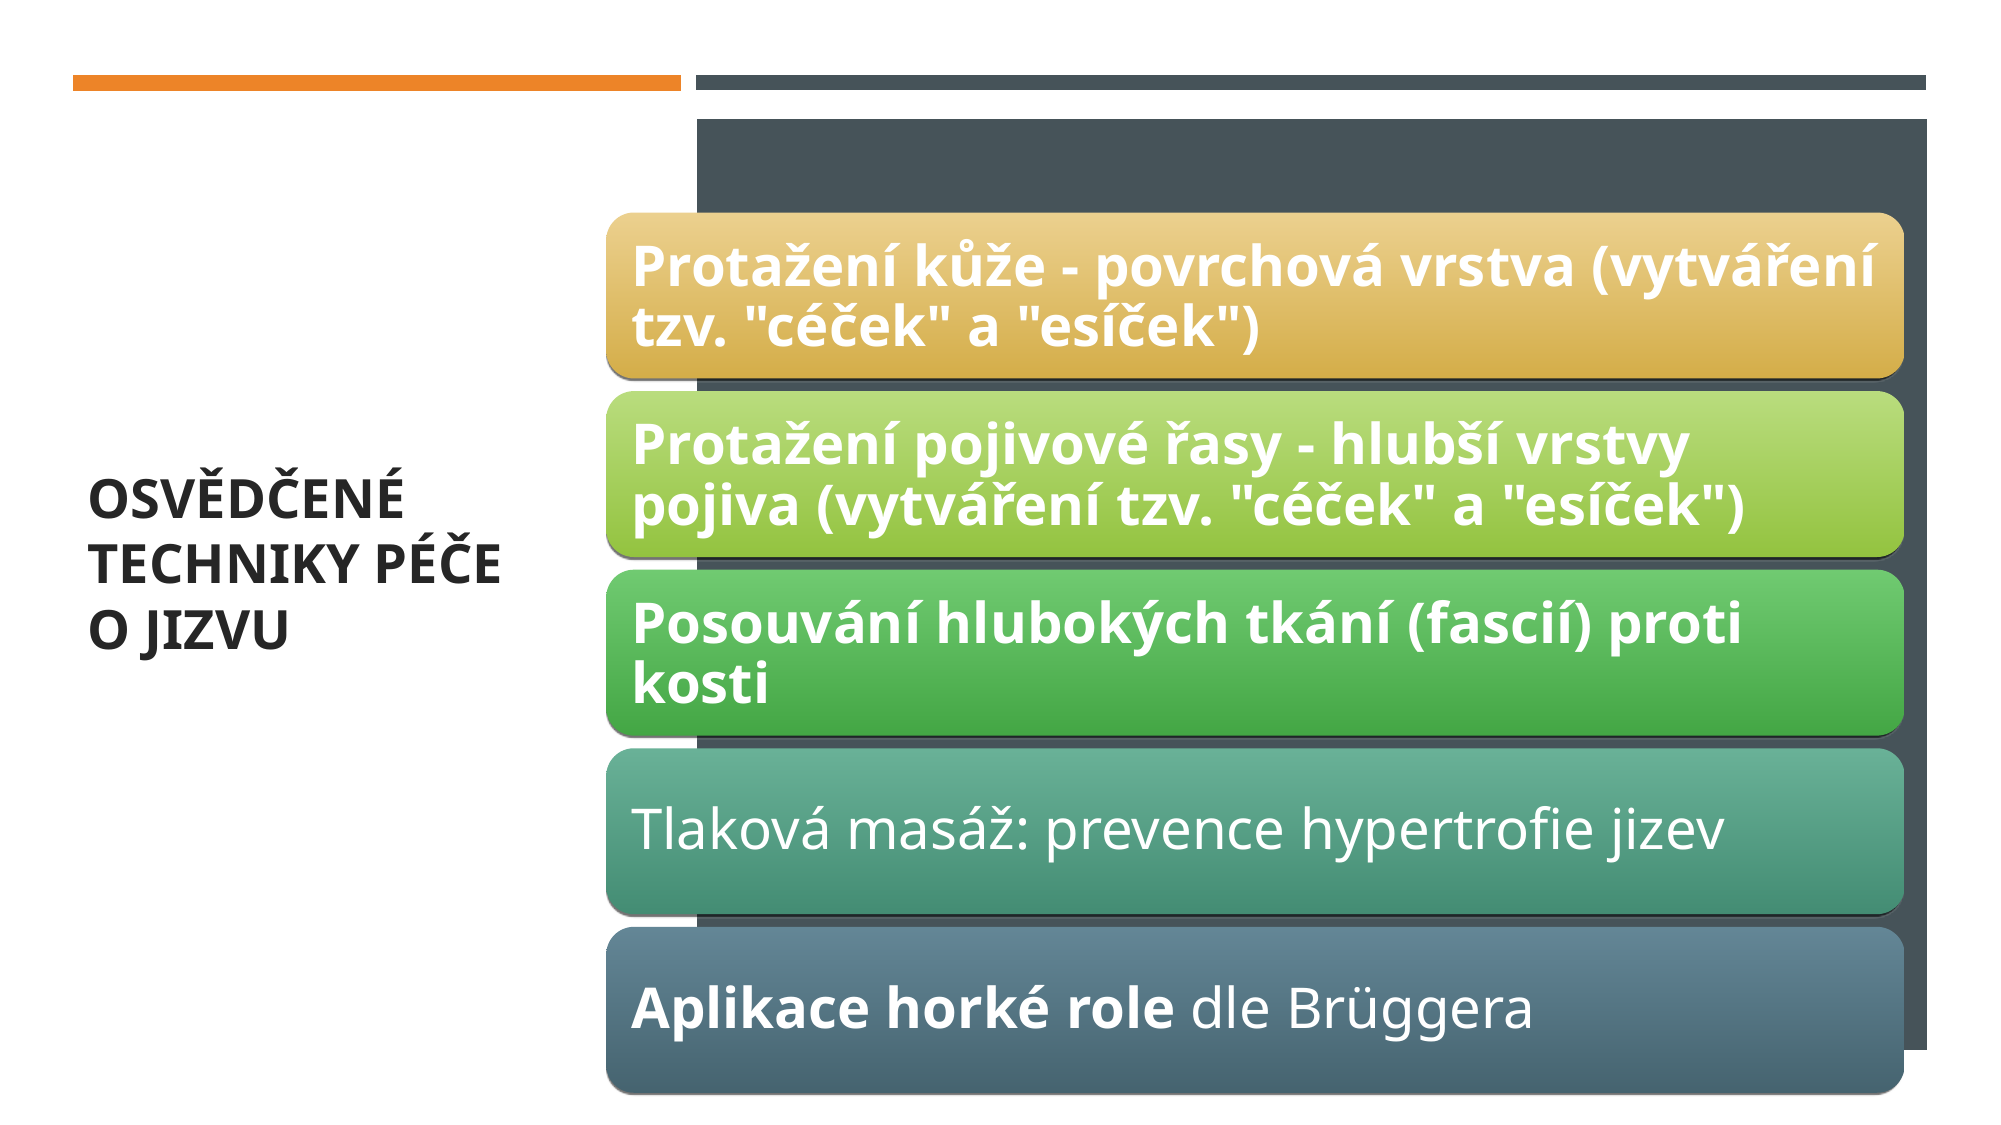

# OSVĚDČENÉ TECHNIKY PÉČE O JIZVU
Protažení kůže - povrchová vrstva (vytváření tzv. "céček" a "esíček")
Protažení pojivové řasy - hlubší vrstvy pojiva (vytváření tzv. "céček" a "esíček")
Posouvání hlubokých tkání (fascií) proti kosti
Tlaková masáž: prevence hypertrofie jizev
Aplikace horké role dle Brüggera